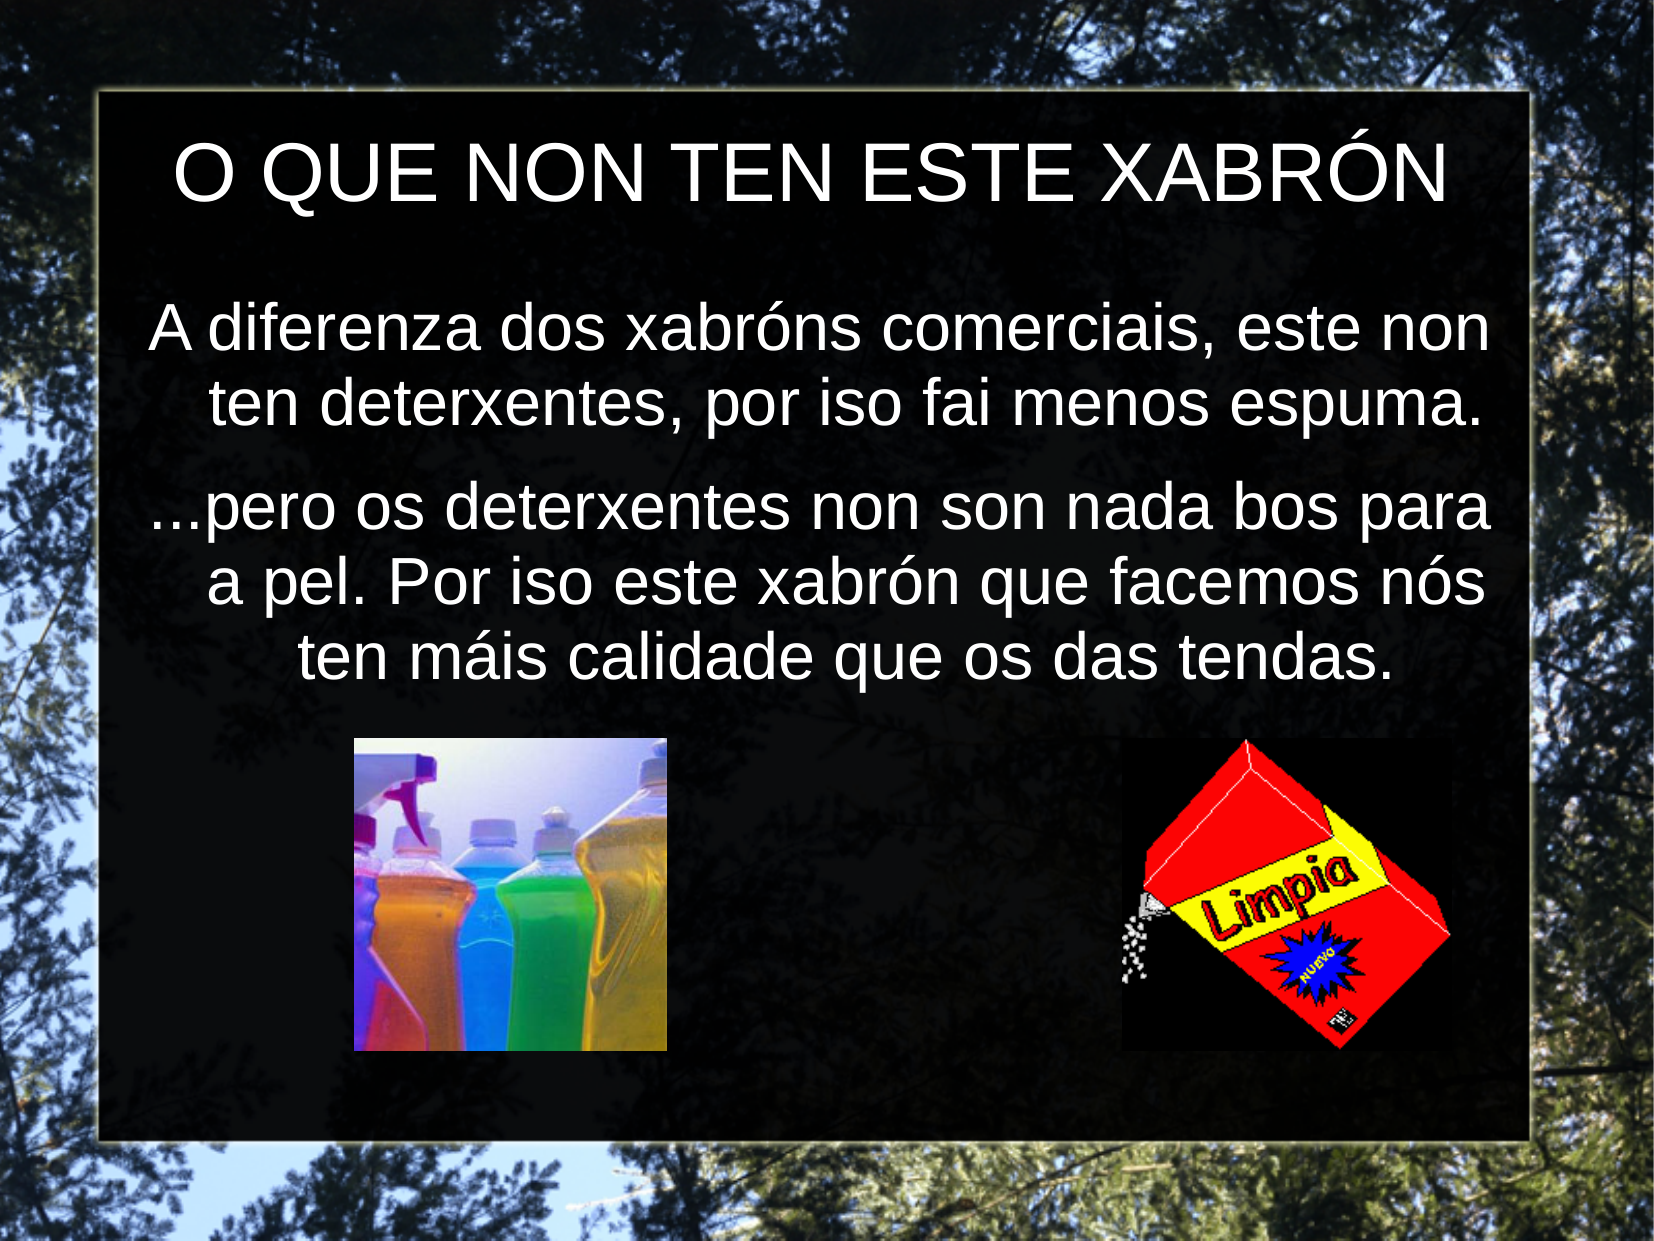

# O QUE NON TEN ESTE XABRÓN
A diferenza dos xabróns comerciais, este non ten deterxentes, por iso fai menos espuma.
...pero os deterxentes non son nada bos para a pel. Por iso este xabrón que facemos nós ten máis calidade que os das tendas.